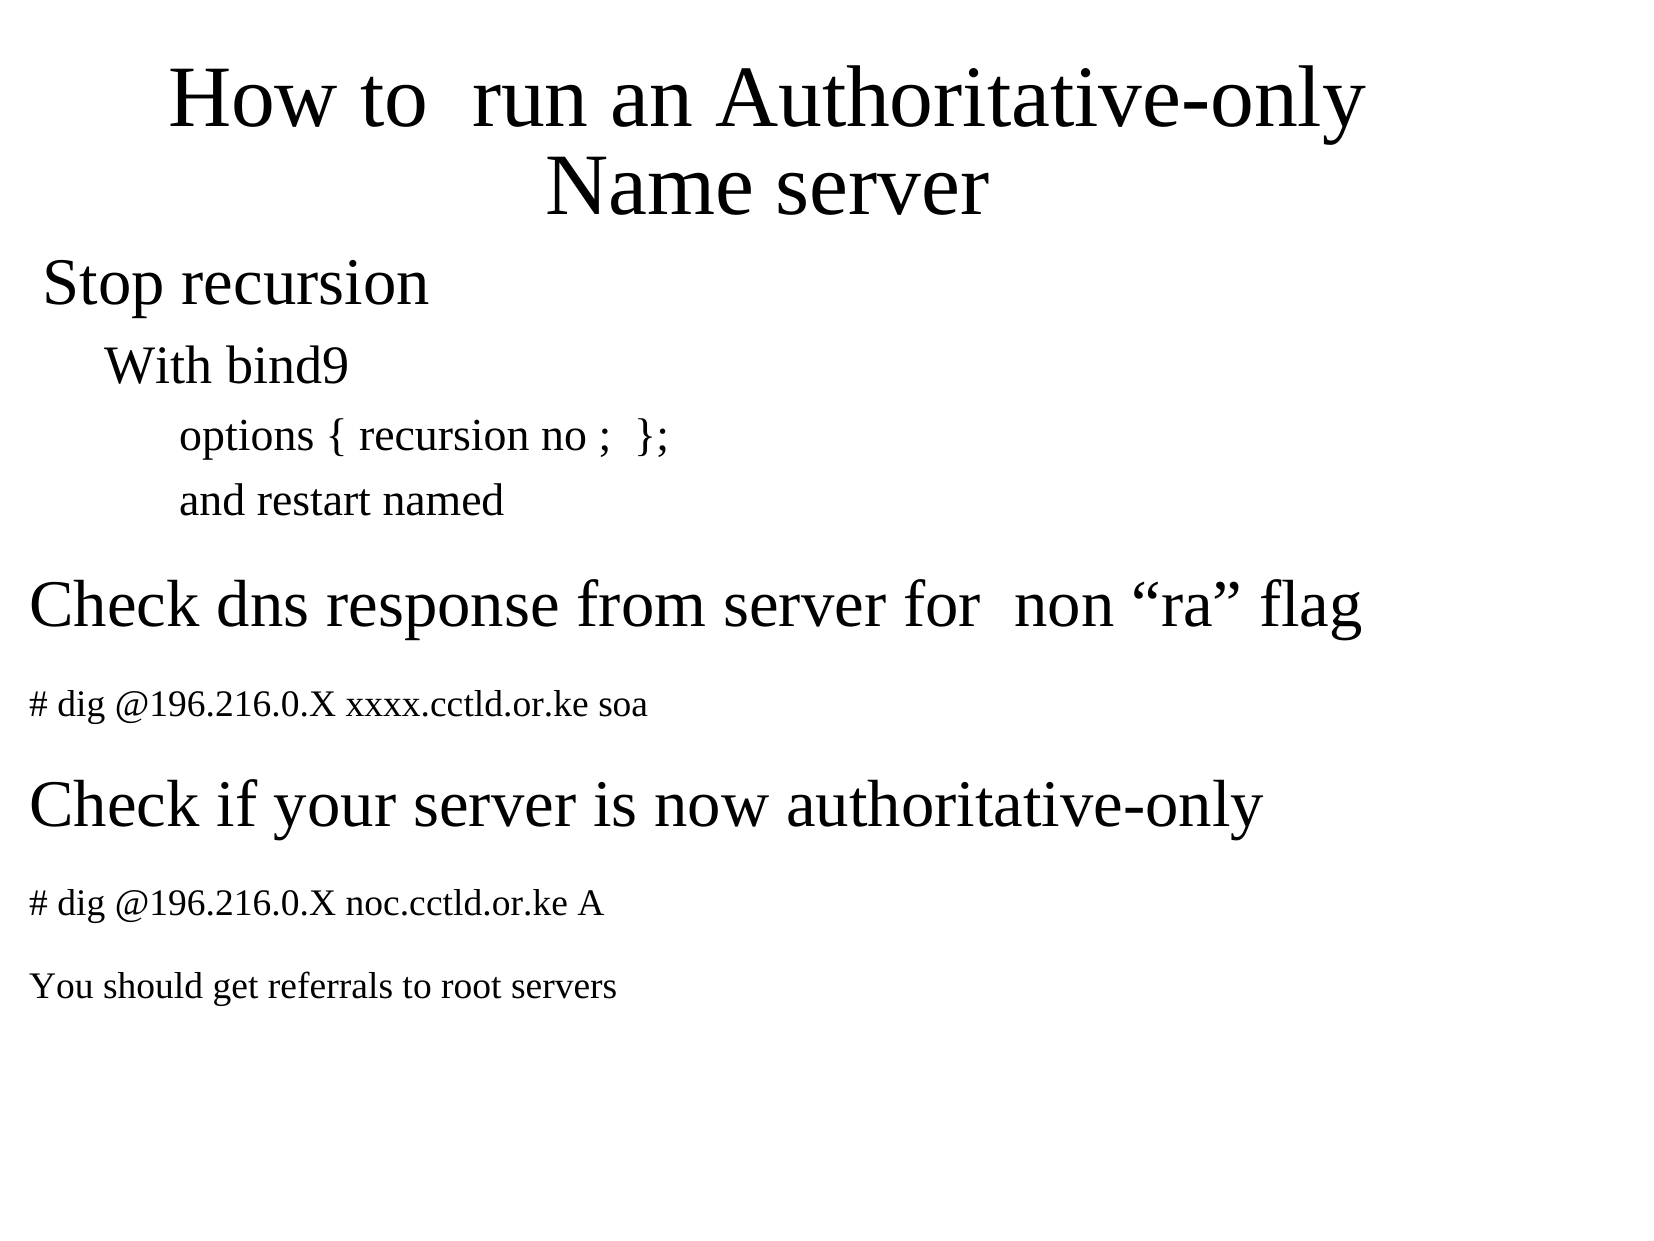

# How to run an Authoritative-only Name server
 Stop recursion
With bind9
options { recursion no ; };
and restart named
Check dns response from server for non “ra” flag
# dig @196.216.0.X xxxx.cctld.or.ke soa
Check if your server is now authoritative-only
# dig @196.216.0.X noc.cctld.or.ke A
You should get referrals to root servers